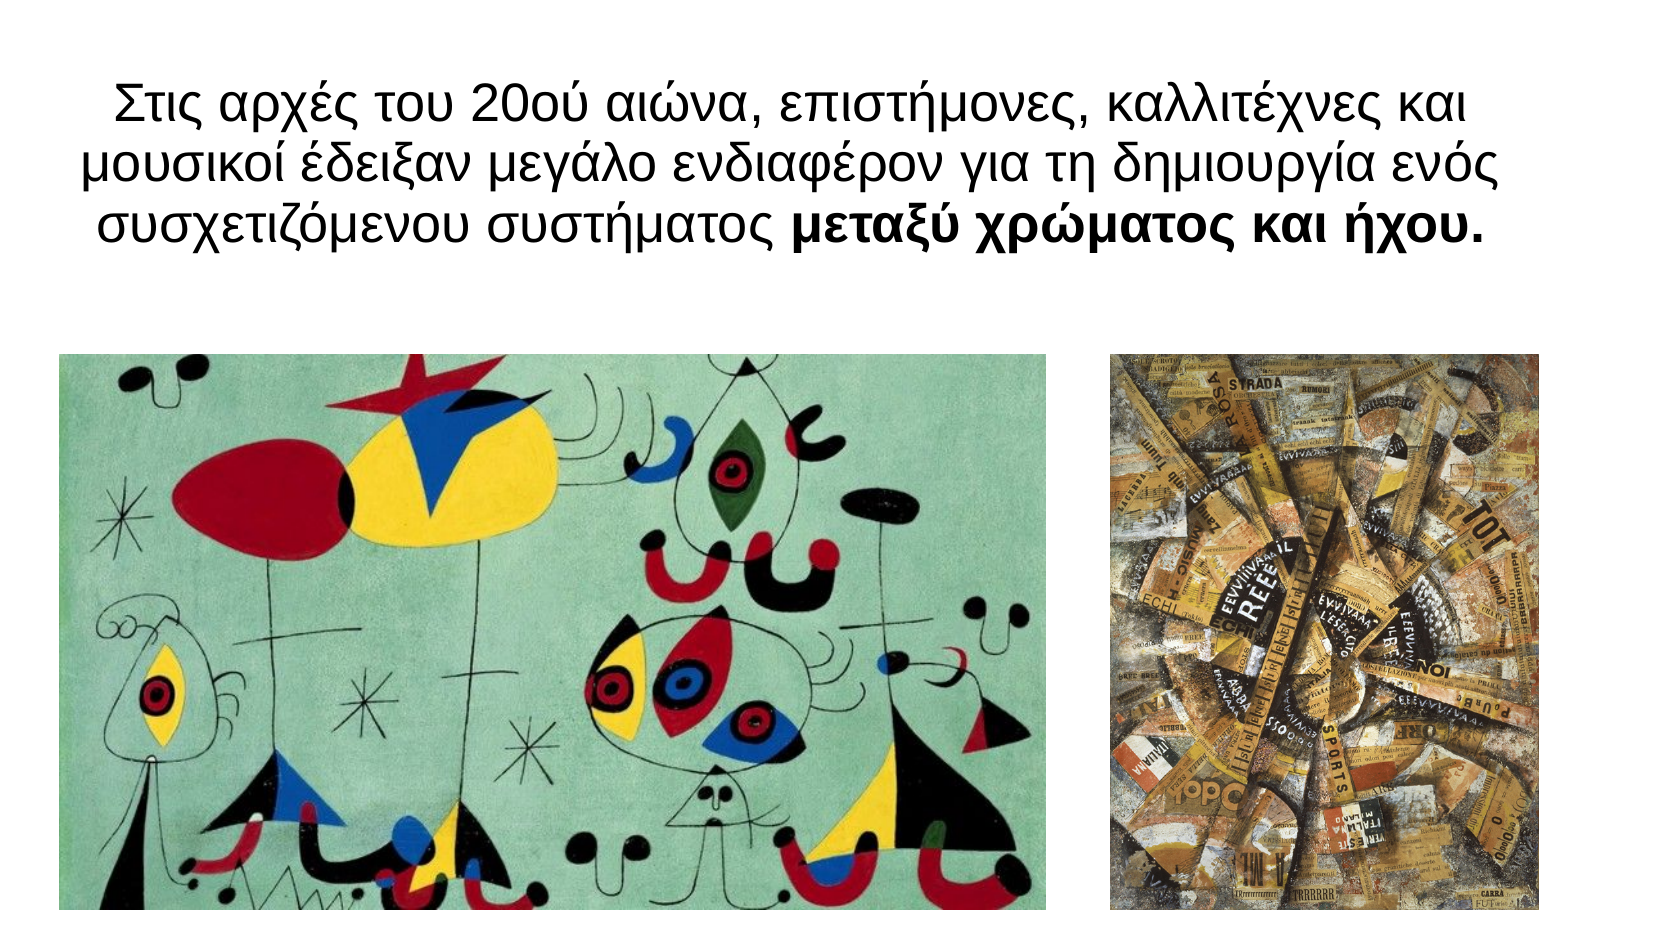

# Στις αρχές του 20ού αιώνα, επιστήμονες, καλλιτέχνες και μουσικοί έδειξαν μεγάλο ενδιαφέρον για τη δημιουργία ενός συσχετιζόμενου συστήματος μεταξύ χρώματος και ήχου.